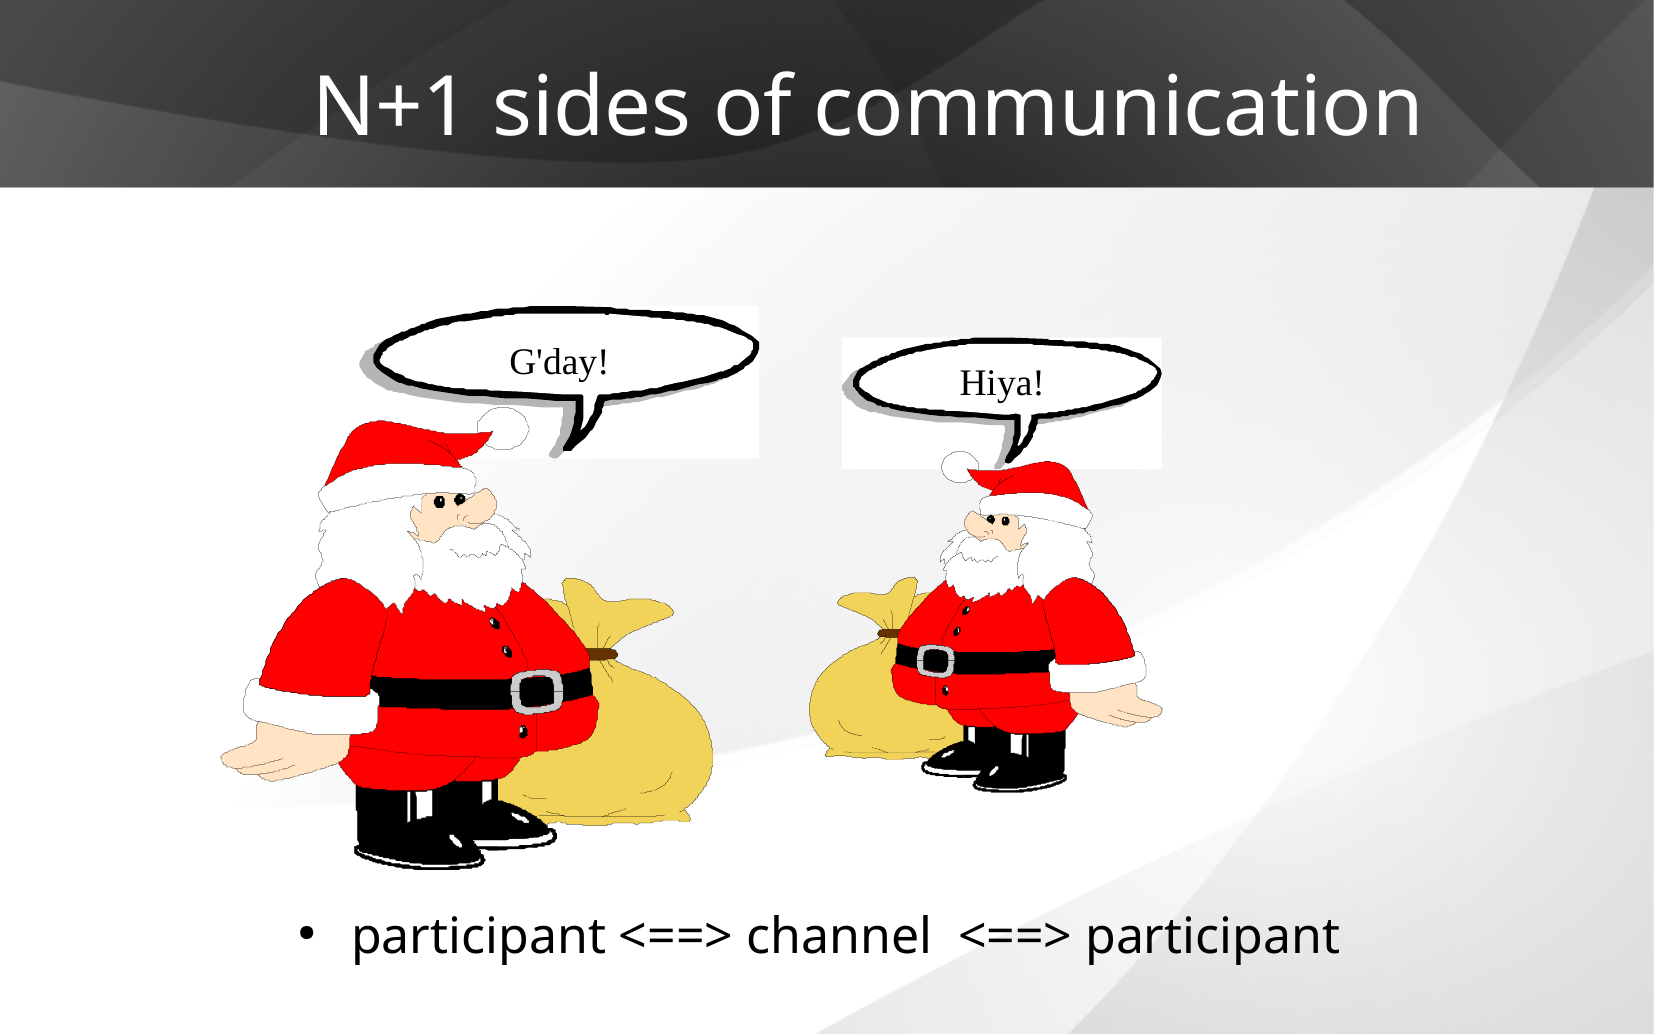

# N+1 sides of communication
G'day!
Hiya!
participant <==> channel <==> participant